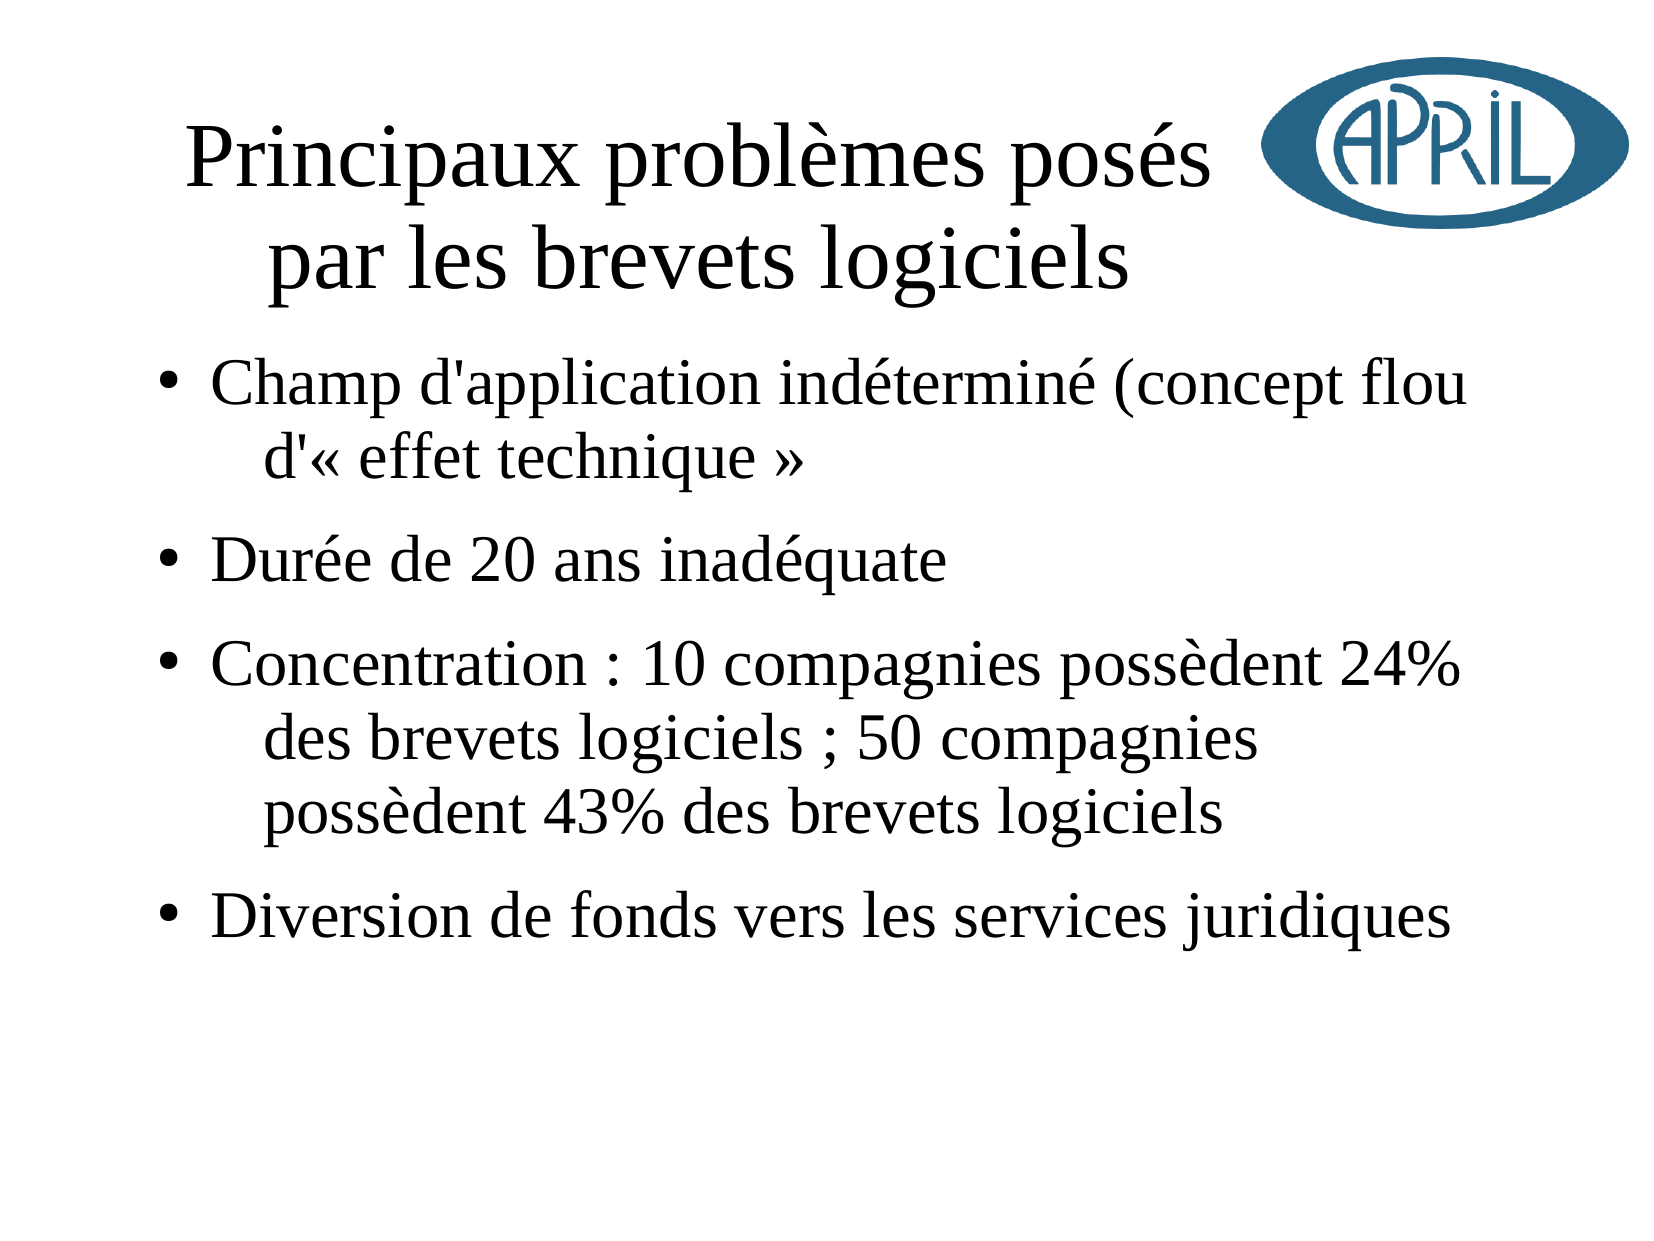

# Principaux problèmes posés par les brevets logiciels
Champ d'application indéterminé (concept flou d'« effet technique »
Durée de 20 ans inadéquate
Concentration : 10 compagnies possèdent 24% des brevets logiciels ; 50 compagnies possèdent 43% des brevets logiciels
Diversion de fonds vers les services juridiques